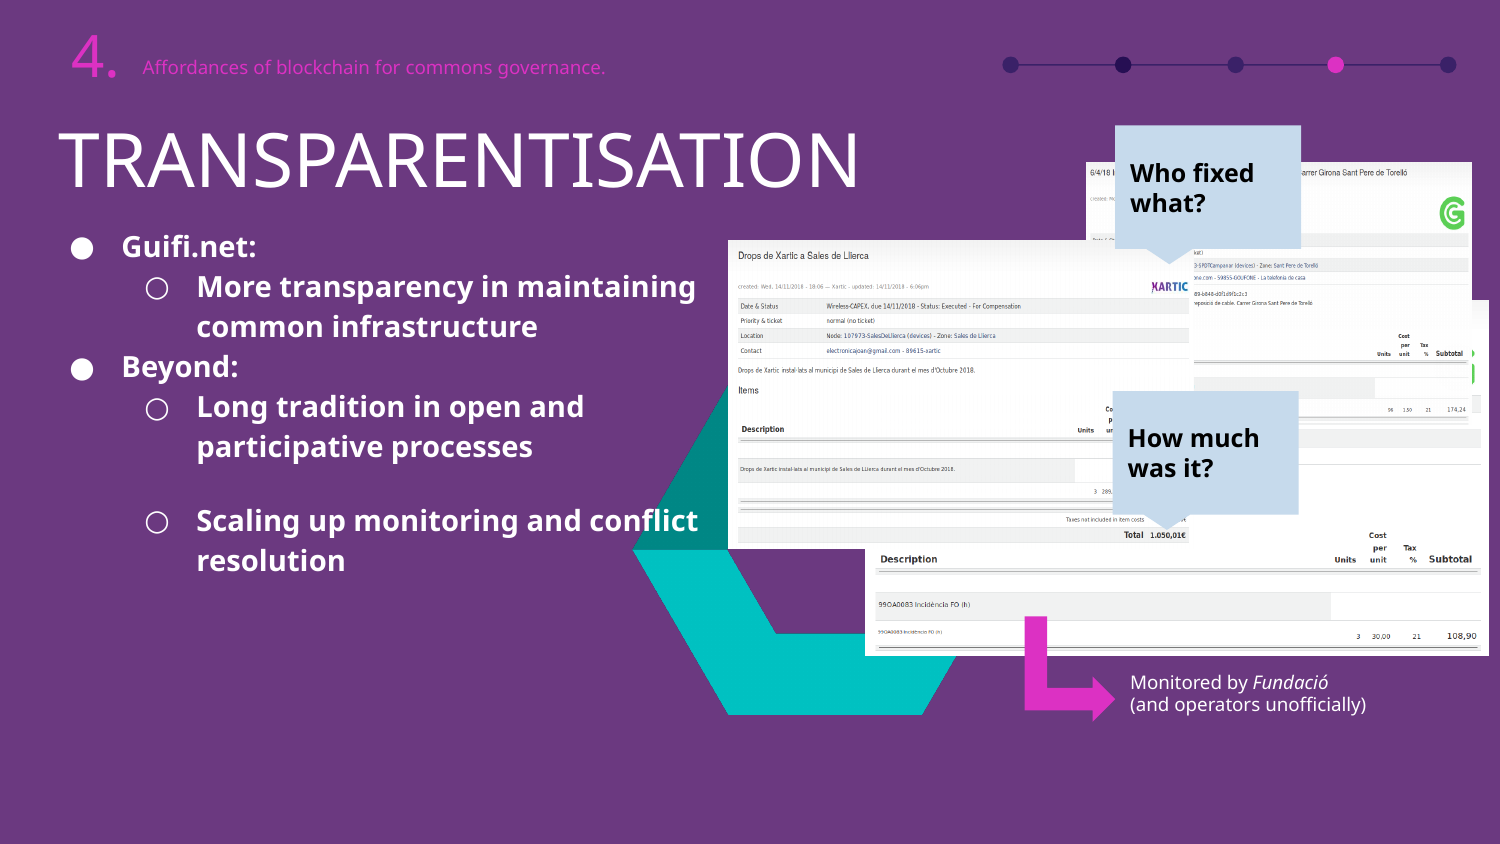

4.
Affordances of blockchain for commons governance.
TRANSPARENTISATION
Who fixed what?
# Guifi.net:
More transparency in maintaining common infrastructure
Beyond:
Long tradition in open and participative processes
Scaling up monitoring and conflict resolution
How much was it?
Monitored by Fundació
(and operators unofficially)